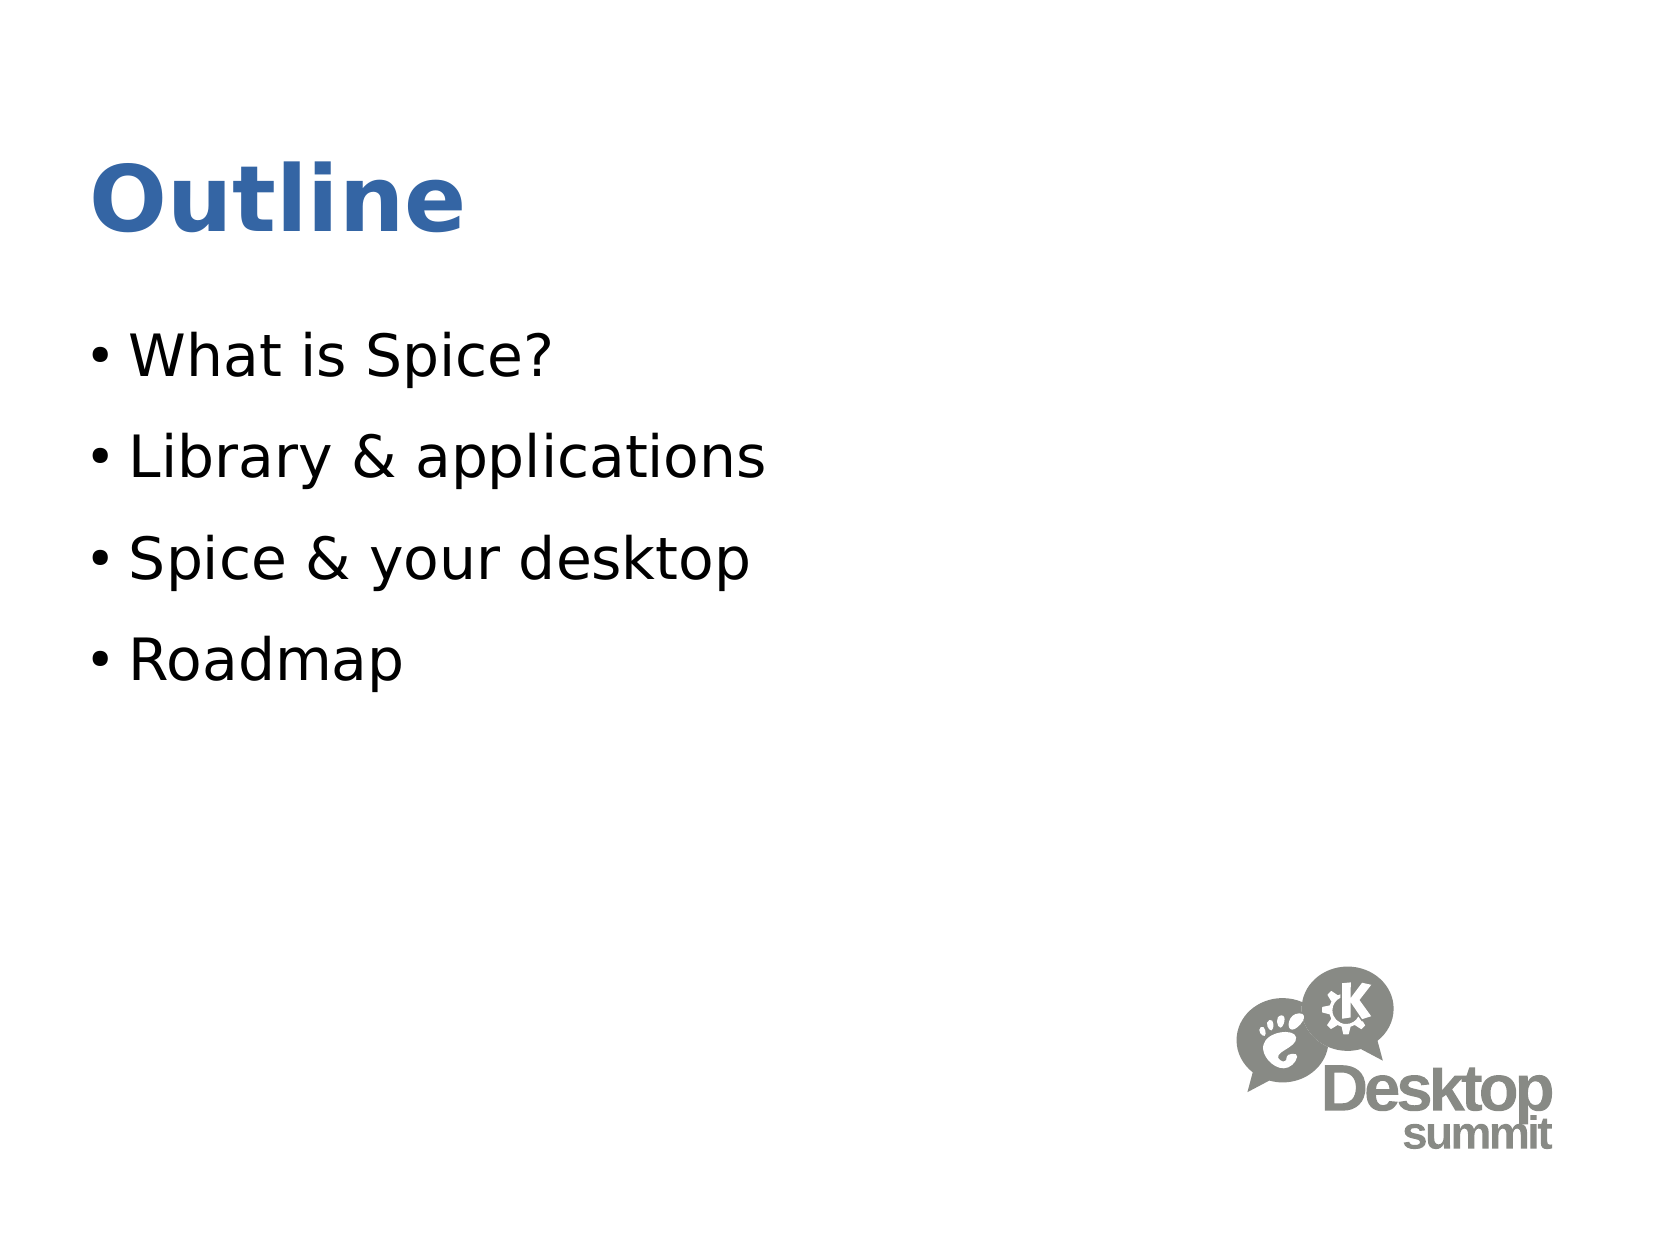

Outline
 What is Spice?
 Library & applications
 Spice & your desktop
 Roadmap